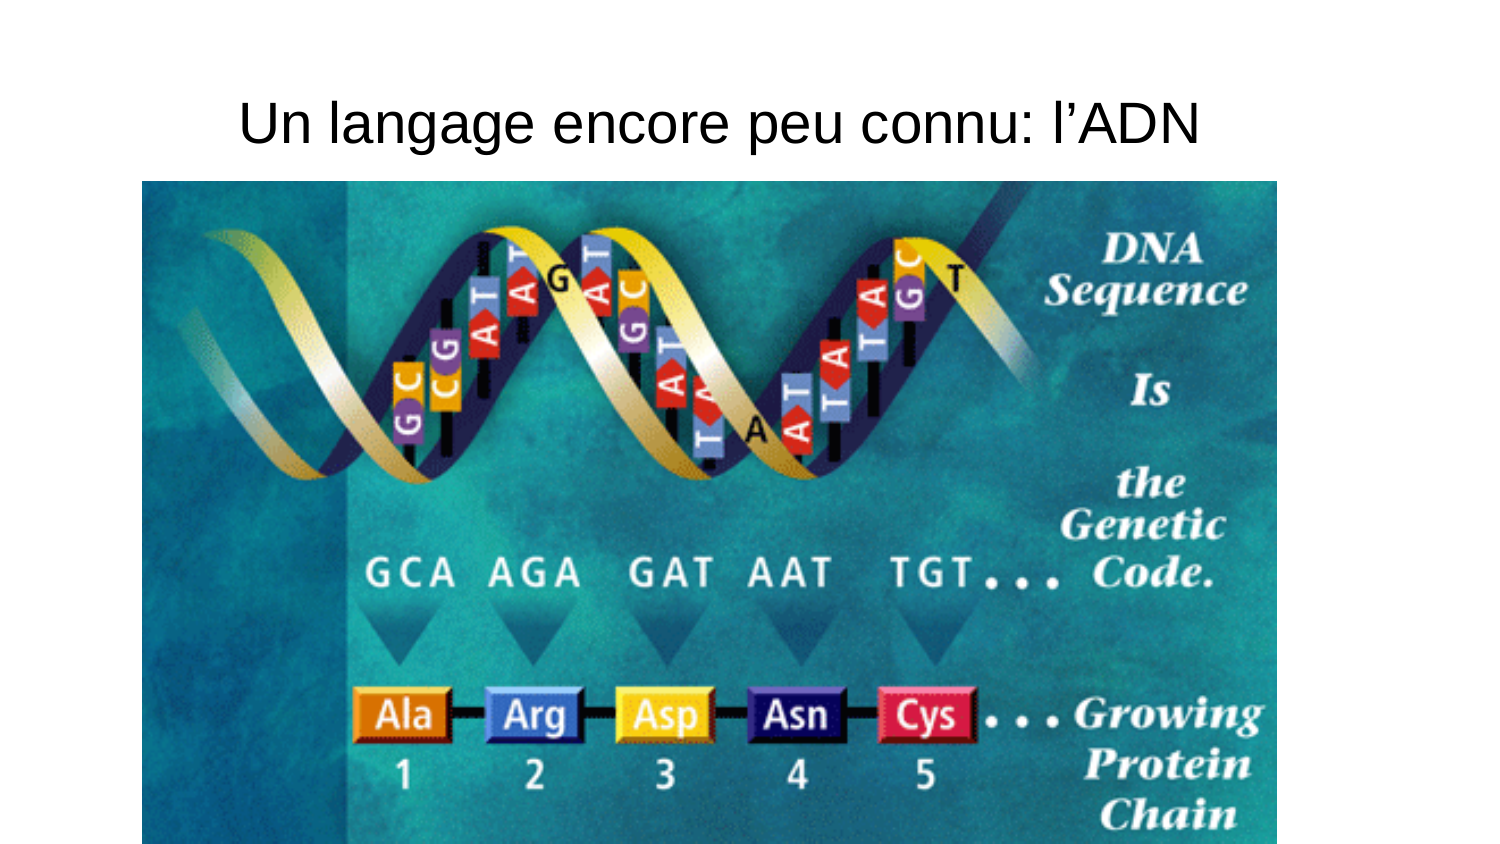

# Un langage encore peu connu: l’ADN